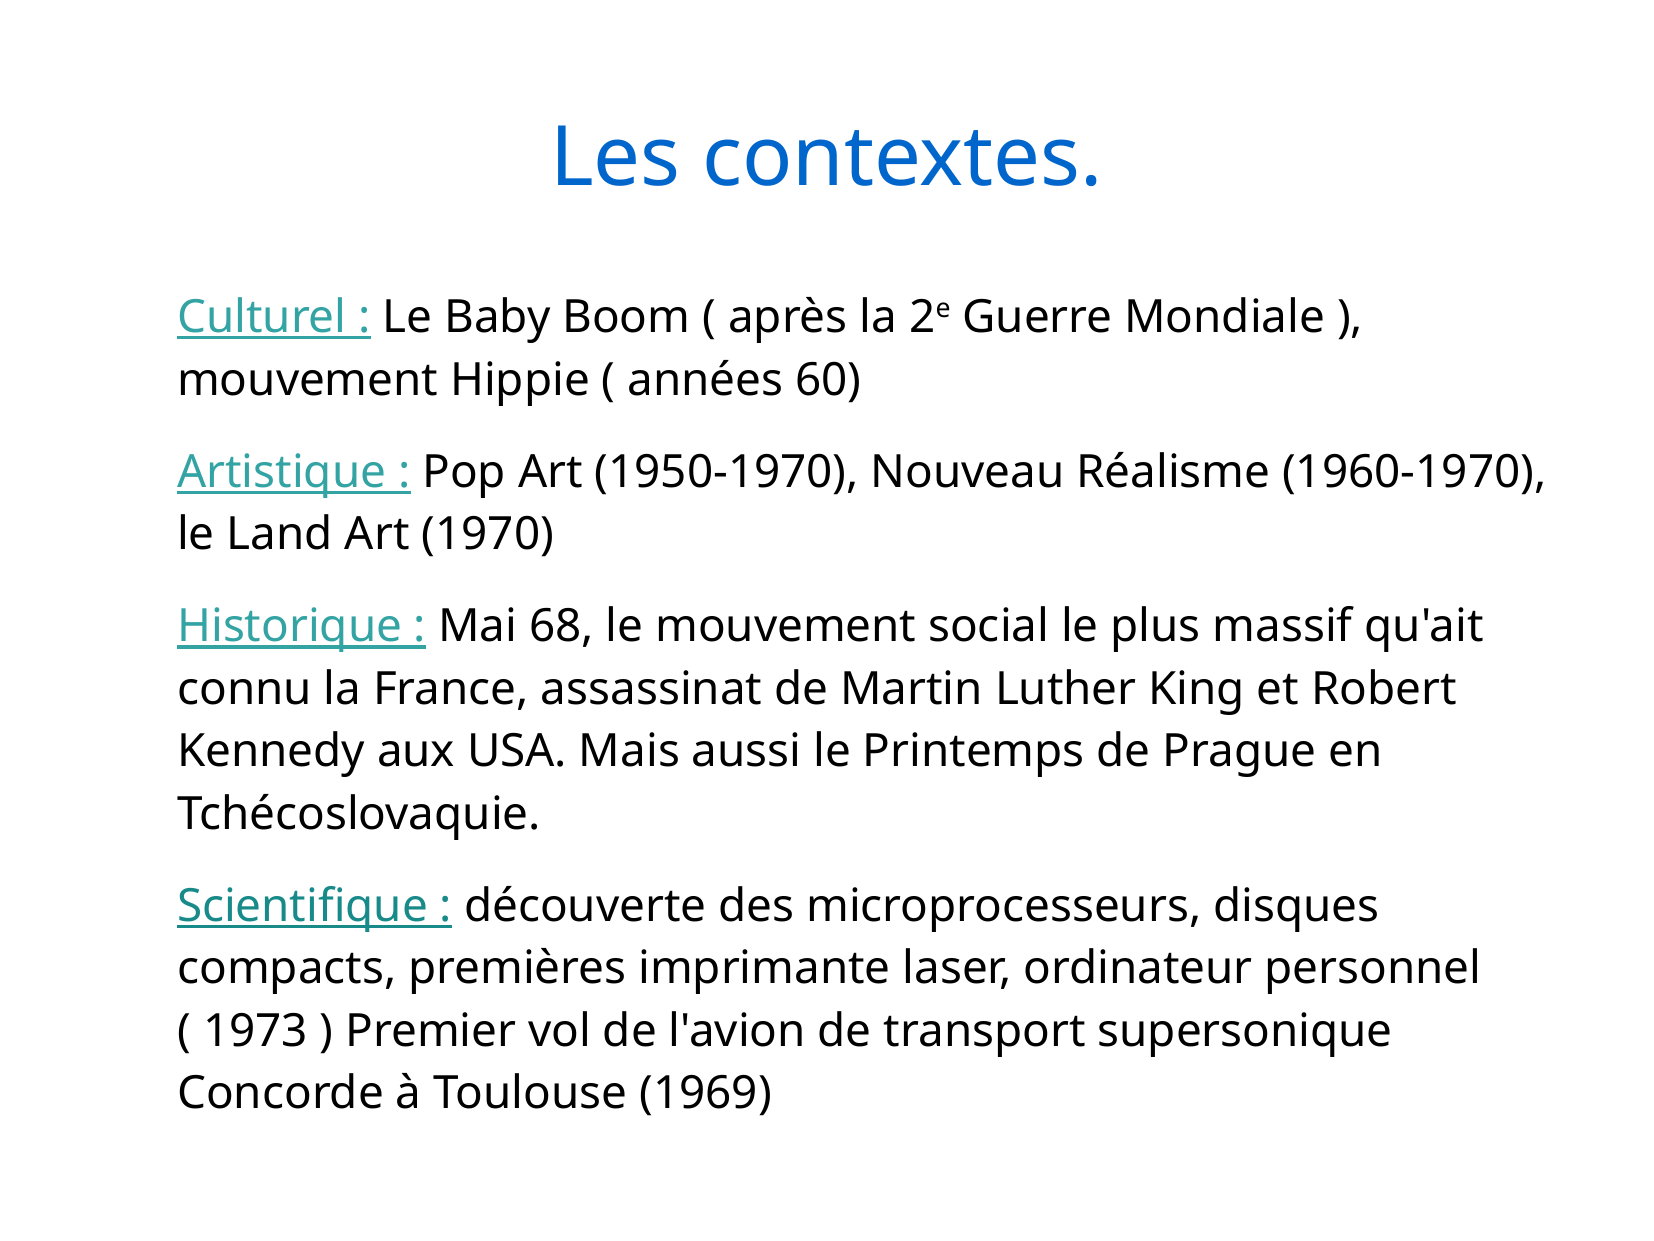

# Les contextes.
Culturel : Le Baby Boom ( après la 2e Guerre Mondiale ), mouvement Hippie ( années 60)
Artistique : Pop Art (1950-1970), Nouveau Réalisme (1960-1970), le Land Art (1970)
Historique : Mai 68, le mouvement social le plus massif qu'ait connu la France, assassinat de Martin Luther King et Robert Kennedy aux USA. Mais aussi le Printemps de Prague en Tchécoslovaquie.
Scientifique : découverte des microprocesseurs, disques compacts, premières imprimante laser, ordinateur personnel ( 1973 ) Premier vol de l'avion de transport supersonique Concorde à Toulouse (1969)